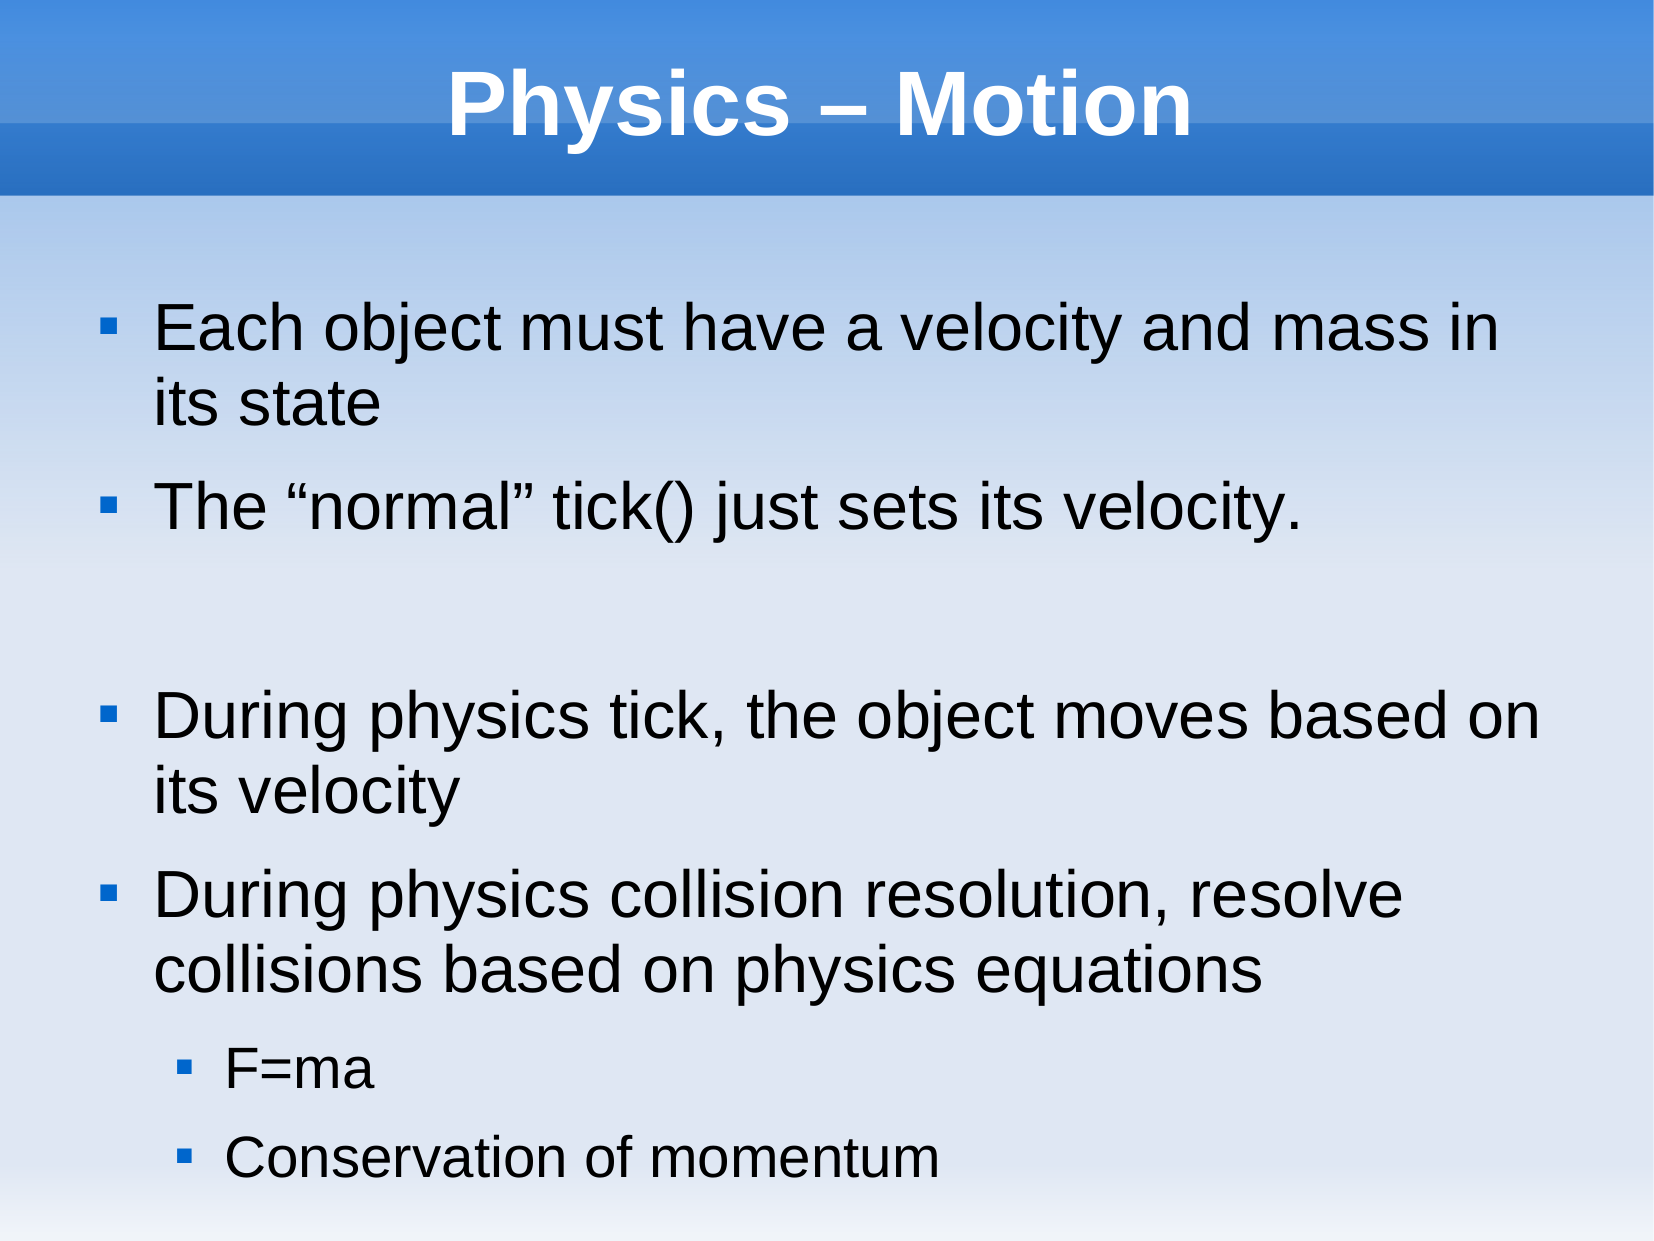

# Physics – Motion
Each object must have a velocity and mass in its state
The “normal” tick() just sets its velocity.
During physics tick, the object moves based on its velocity
During physics collision resolution, resolve collisions based on physics equations
F=ma
Conservation of momentum